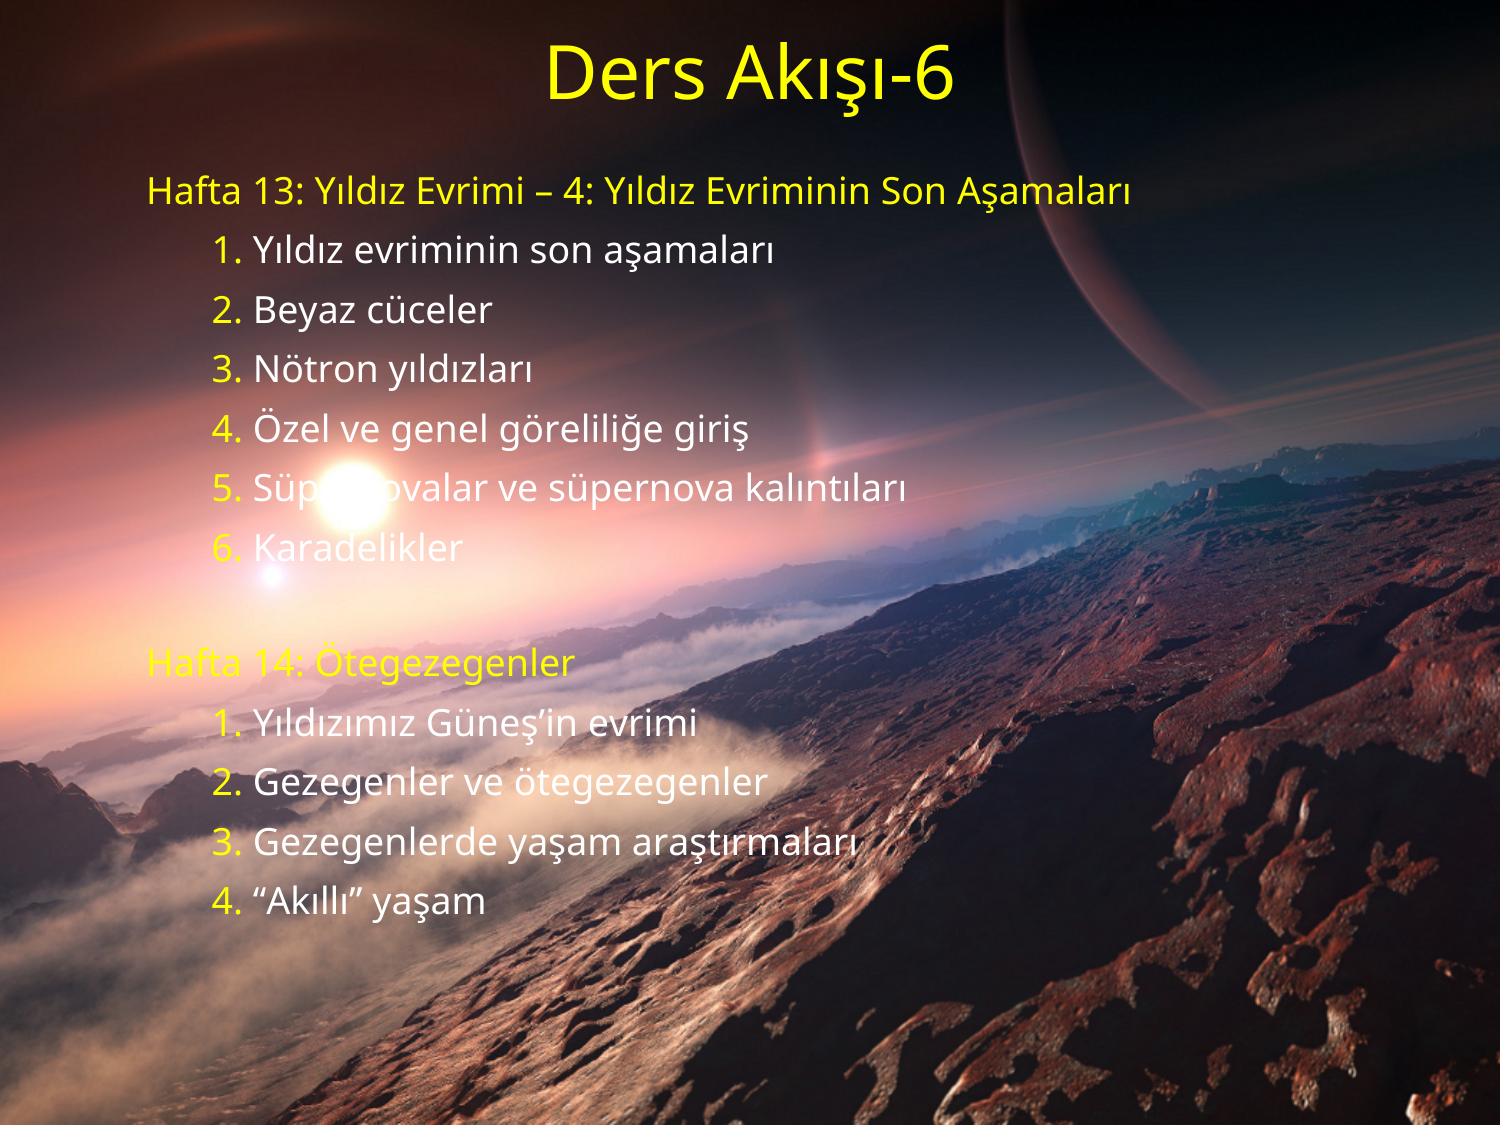

# Ders Akışı-6
Hafta 13: Yıldız Evrimi – 4: Yıldız Evriminin Son Aşamaları
1. Yıldız evriminin son aşamaları
2. Beyaz cüceler
3. Nötron yıldızları
4. Özel ve genel göreliliğe giriş
5. Süpernovalar ve süpernova kalıntıları
6. Karadelikler
Hafta 14: Ötegezegenler
1. Yıldızımız Güneş’in evrimi
2. Gezegenler ve ötegezegenler
3. Gezegenlerde yaşam araştırmaları
4. “Akıllı” yaşam